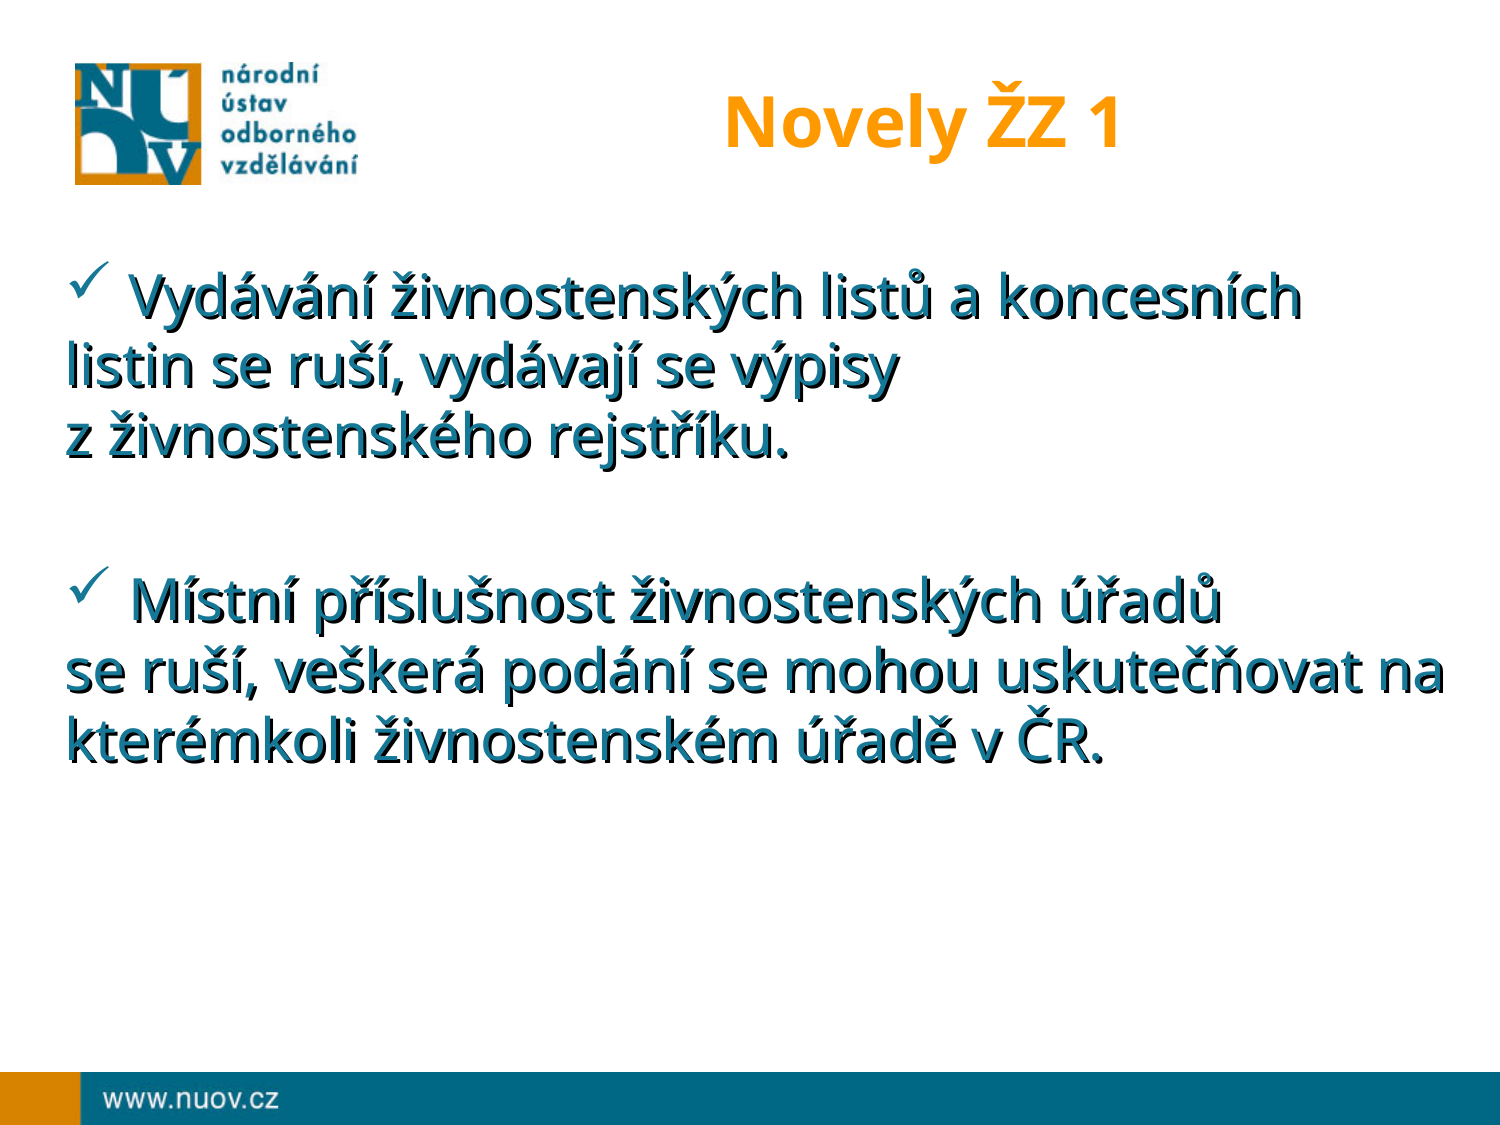

# Novely ŽZ 1
 Vydávání živnostenských listů a koncesních listin se ruší, vydávají se výpisy
z živnostenského rejstříku.
 Místní příslušnost živnostenských úřadů
se ruší, veškerá podání se mohou uskutečňovat na kterémkoli živnostenském úřadě v ČR.